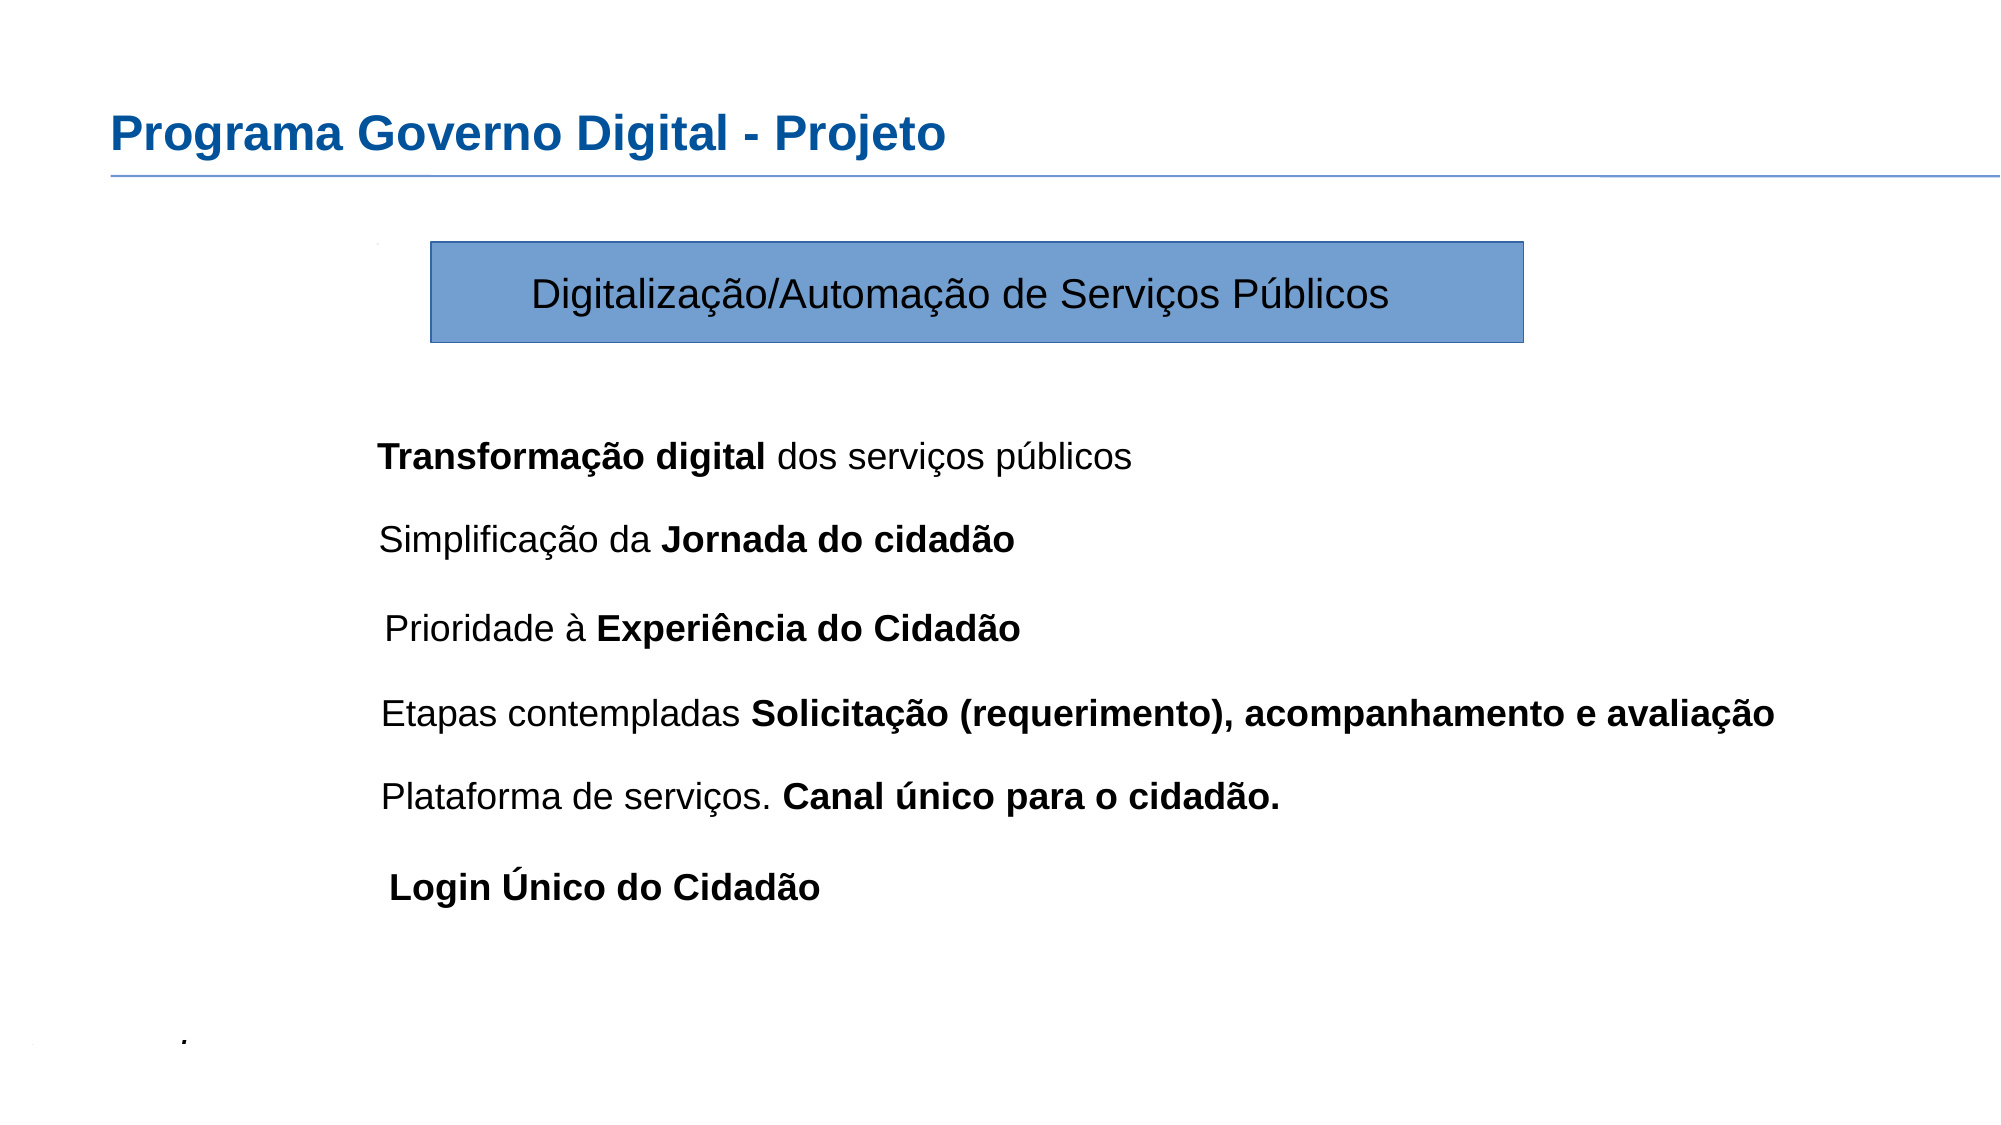

Programa Governo Digital - Projeto
 Digitalização/Automação de Serviços Públicos
Grupos de Trabalho Temáticos
.
 Transformação digital dos serviços públicos
Simplificação da Jornada do cidadão
Prioridade à Experiência do Cidadão
Etapas contempladas Solicitação (requerimento), acompanhamento e avaliação
Plataforma de serviços. Canal único para o cidadão.
Login Único do Cidadão